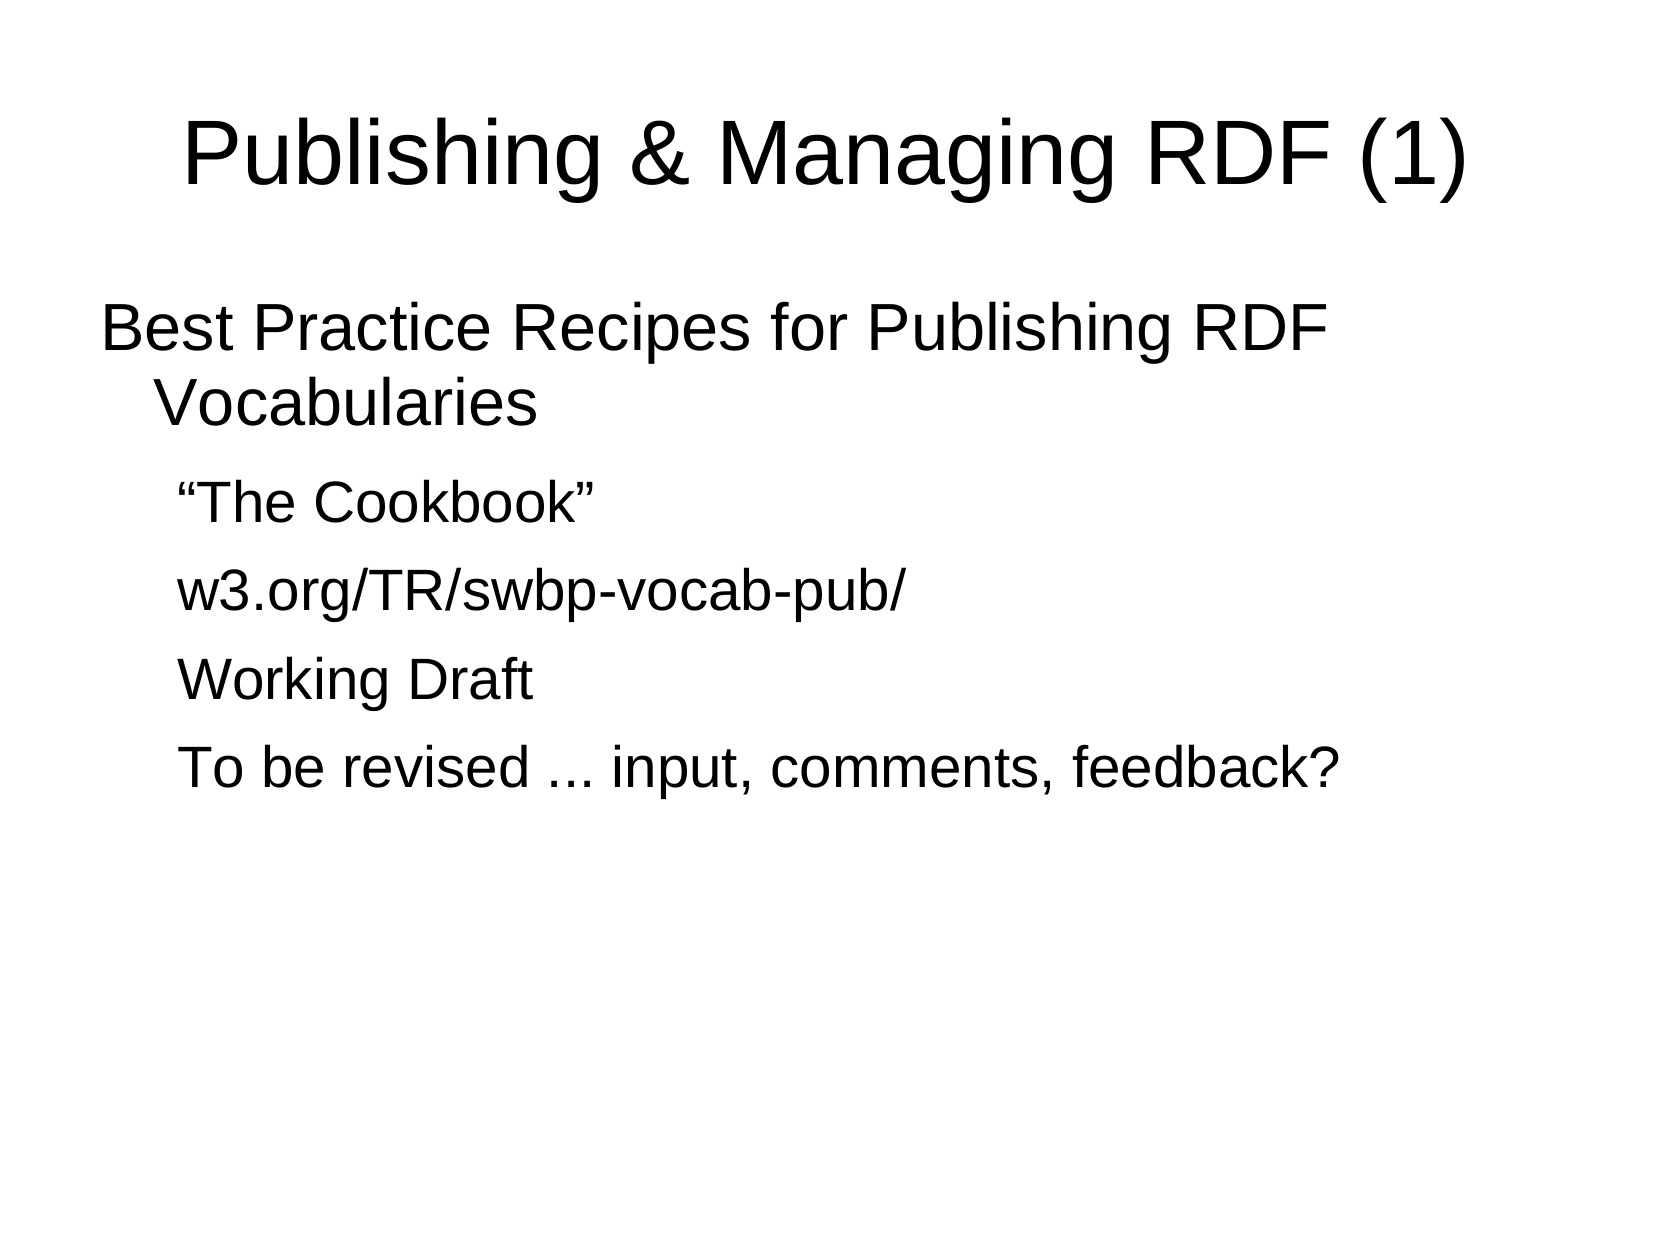

# Publishing & Managing RDF (1)
Best Practice Recipes for Publishing RDF Vocabularies
“The Cookbook”
w3.org/TR/swbp-vocab-pub/
Working Draft
To be revised ... input, comments, feedback?